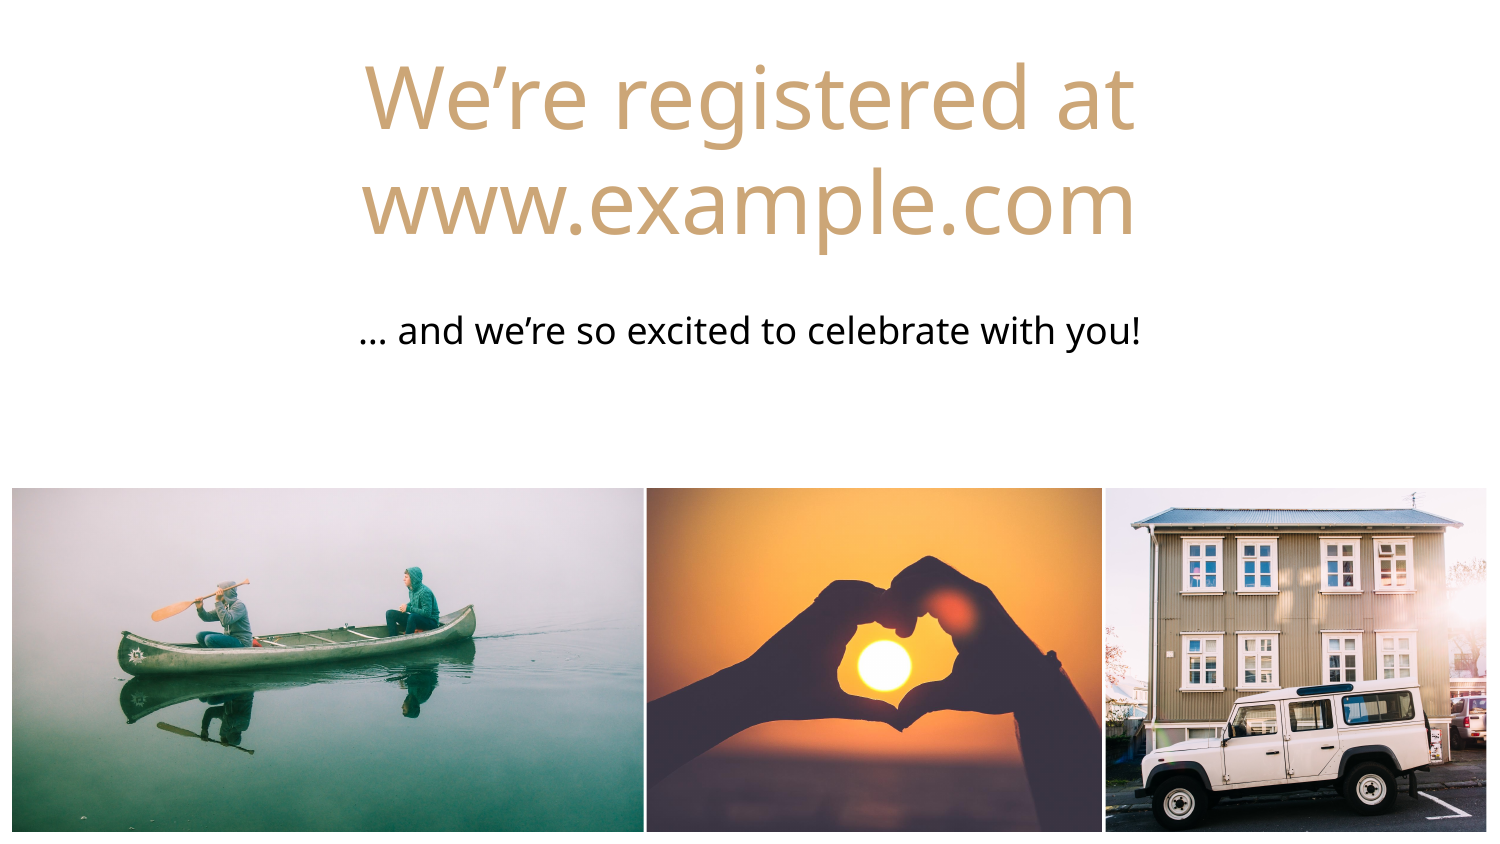

# We’re registered at www.example.com
… and we’re so excited to celebrate with you!